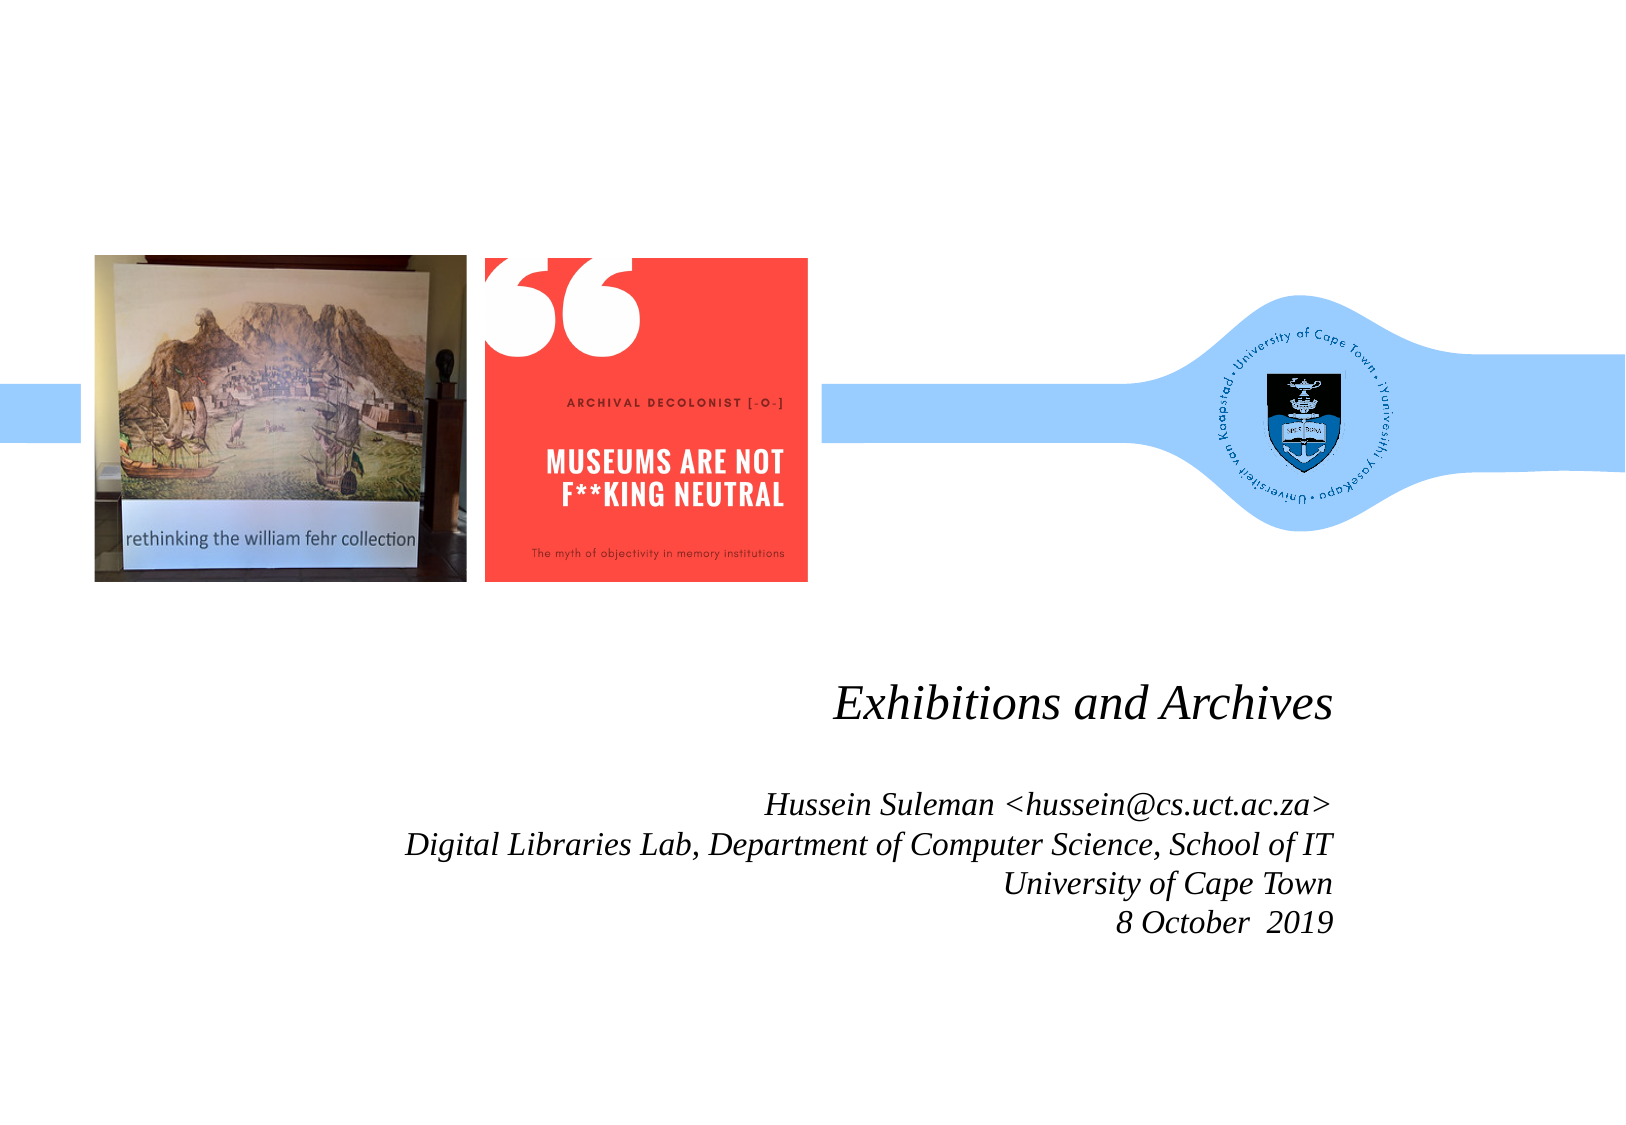

Exhibitions and Archives
Hussein Suleman <hussein@cs.uct.ac.za>
Digital Libraries Lab, Department of Computer Science, School of IT
University of Cape Town
8 October 2019